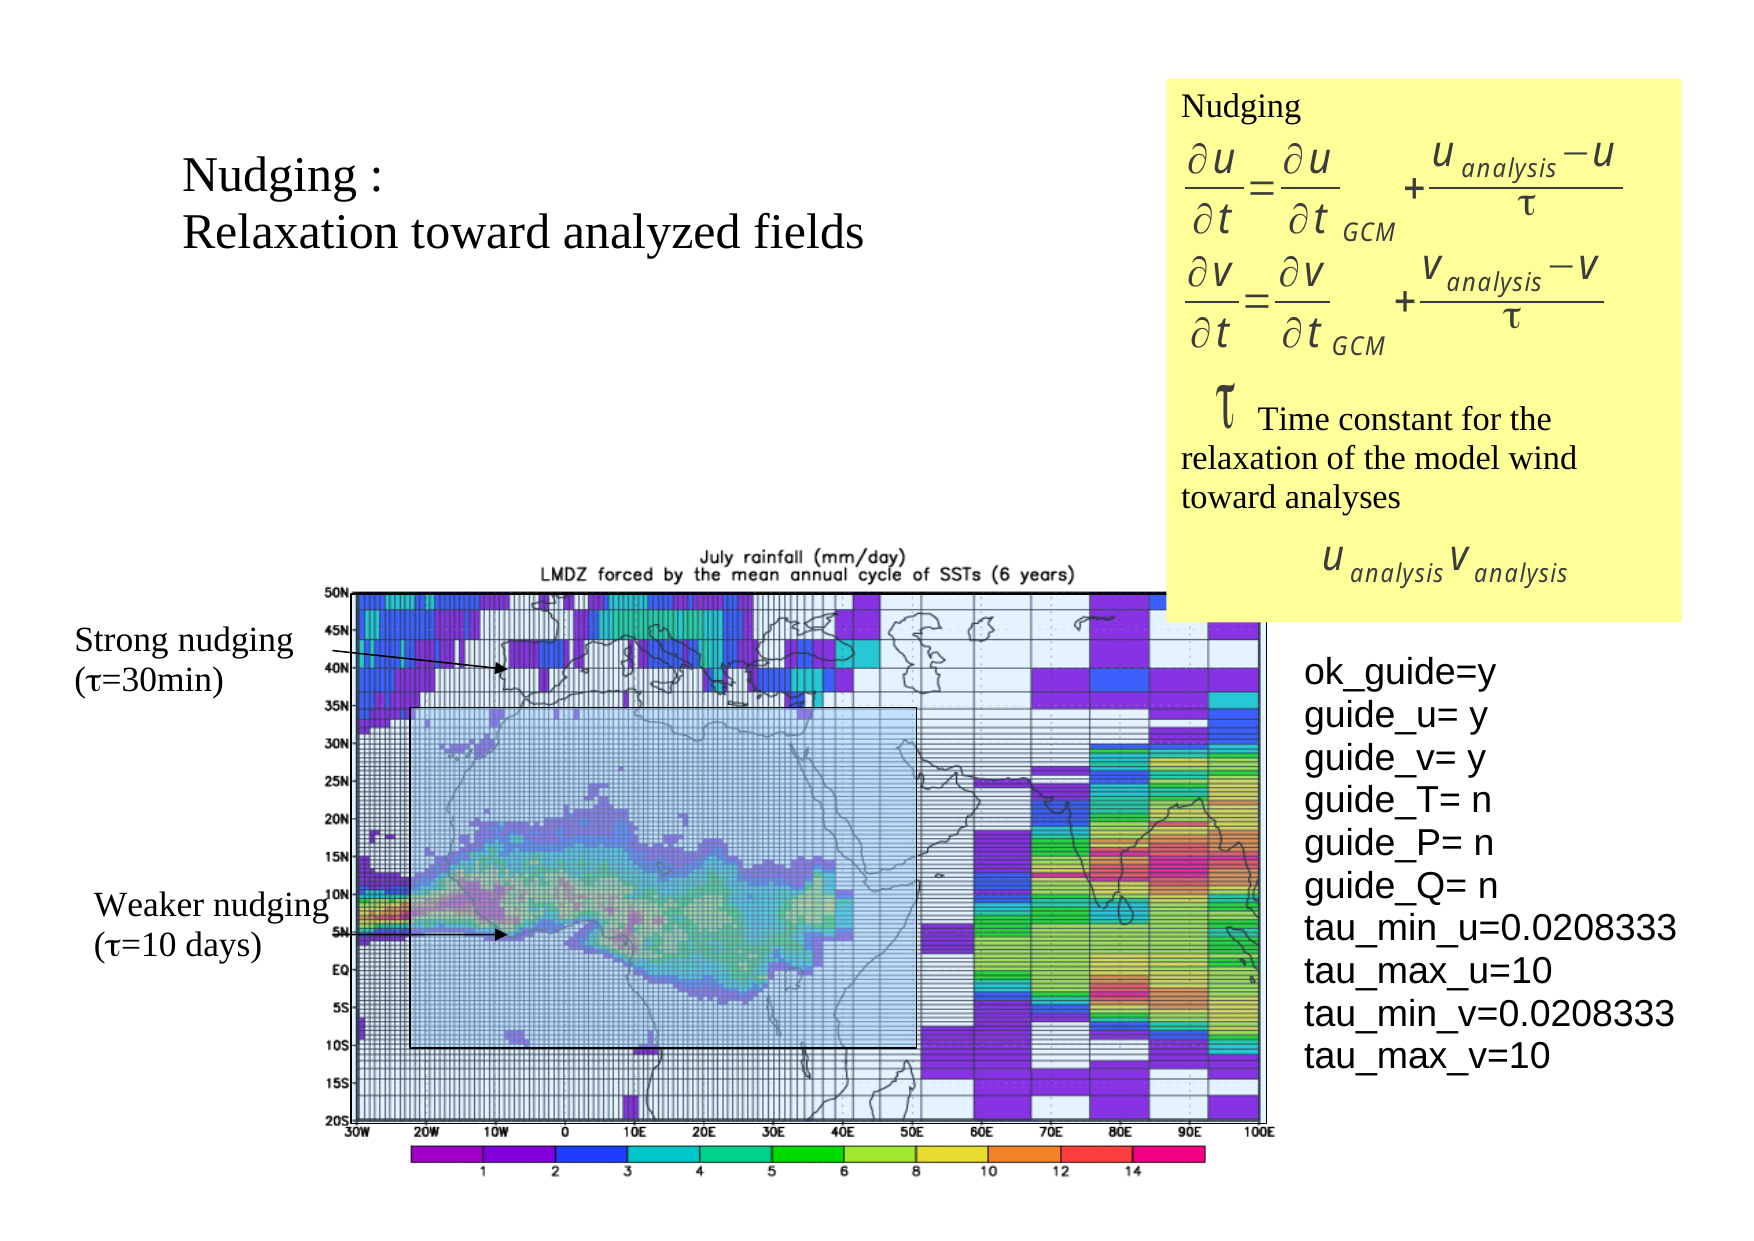

Nudging
 Time constant for the relaxation of the model wind toward analyses
Nudging :
Relaxation toward analyzed fields
Strong nudging
(t=30min)
Weaker nudging
(t=10 days)
ok_guide=y
guide_u= y
guide_v= y
guide_T= n
guide_P= n
guide_Q= n
tau_min_u=0.0208333
tau_max_u=10
tau_min_v=0.0208333
tau_max_v=10